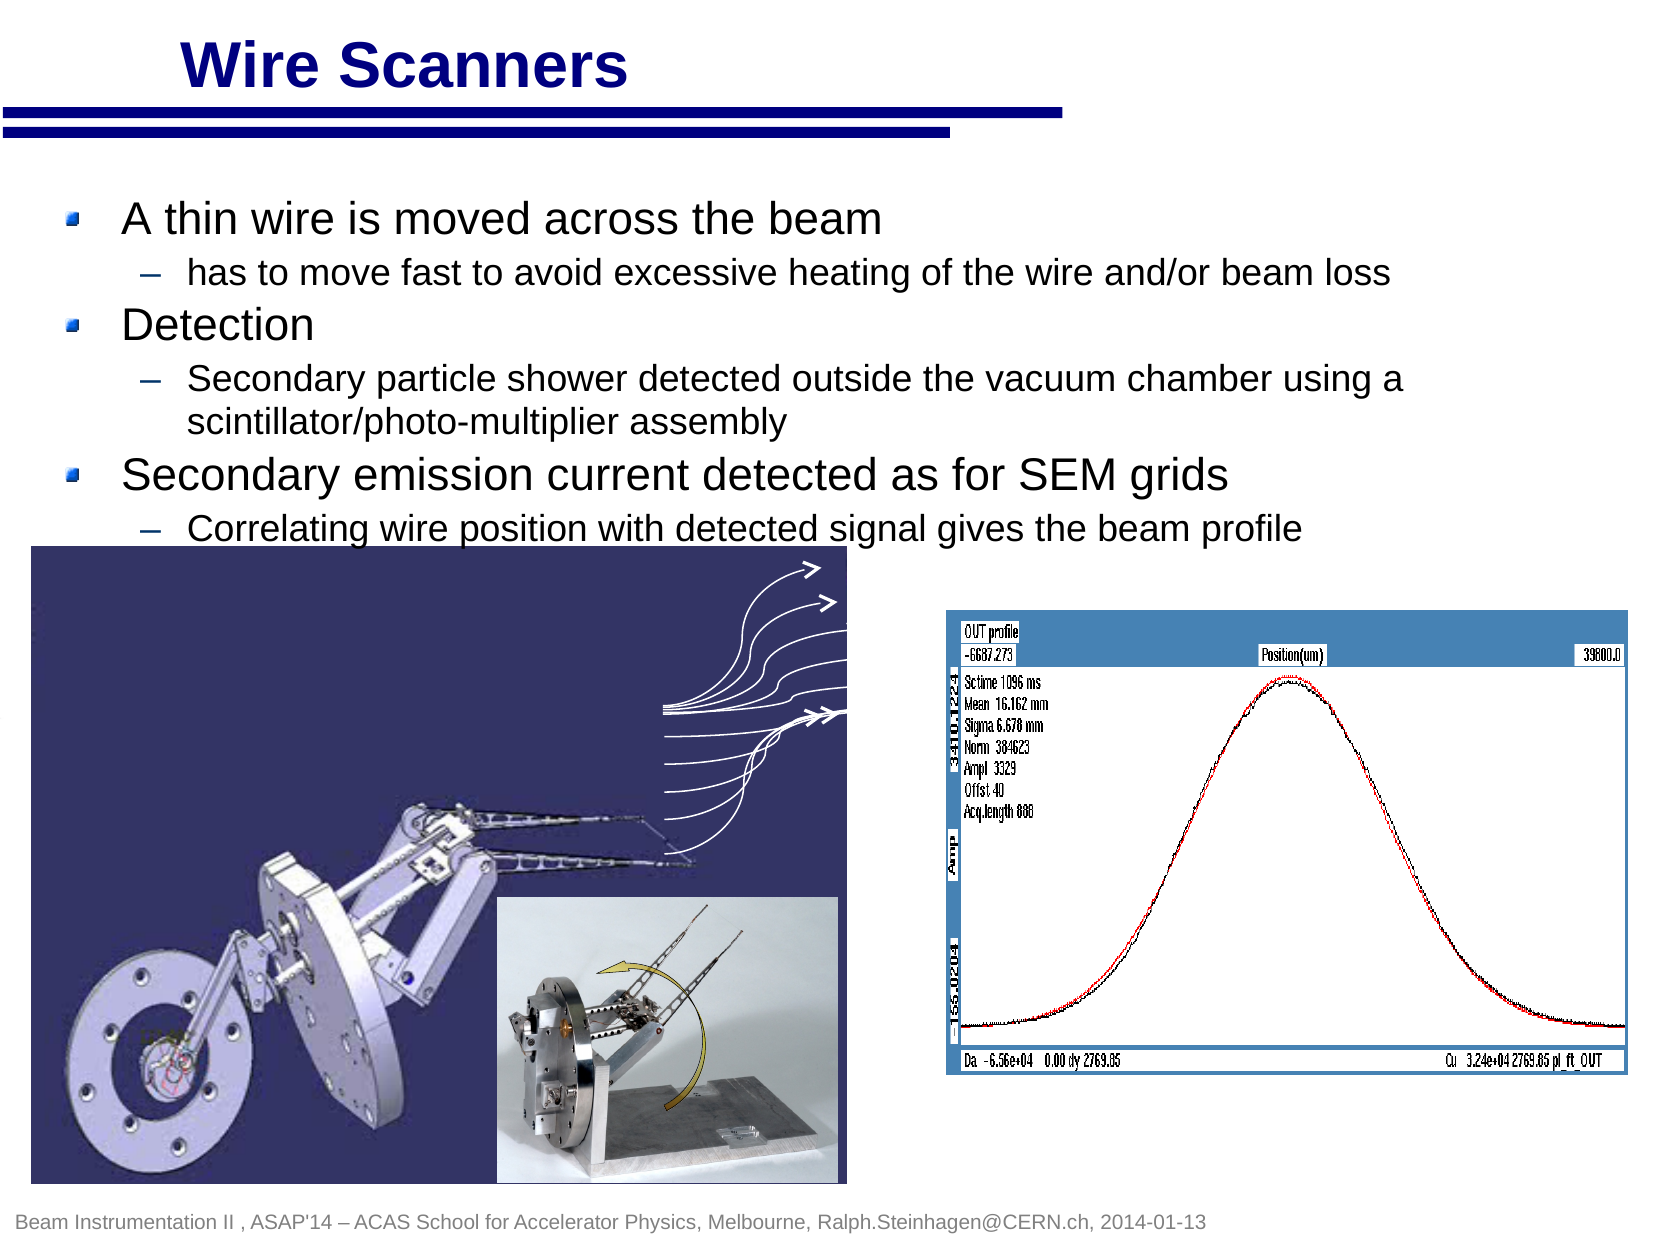

# Wire Scanners
A thin wire is moved across the beam
has to move fast to avoid excessive heating of the wire and/or beam loss
Detection
Secondary particle shower detected outside the vacuum chamber using a scintillator/photo-multiplier assembly
Secondary emission current detected as for SEM grids
Correlating wire position with detected signal gives the beam profile
+
+
+
+
+
+
+
+
+
+
+
+
+
+
+
+
+
+
+
+
+
+
+
+
+
+
+
+
+
+
+
+
+
+
+
+
+
+
+
+
+
+
+
+
+
+
+
+
+
+
+
+
+
+
+
+
+
+
+
+
+
+
+
+
+
+
+
+
+
+
+
+
+
+
+
+
+